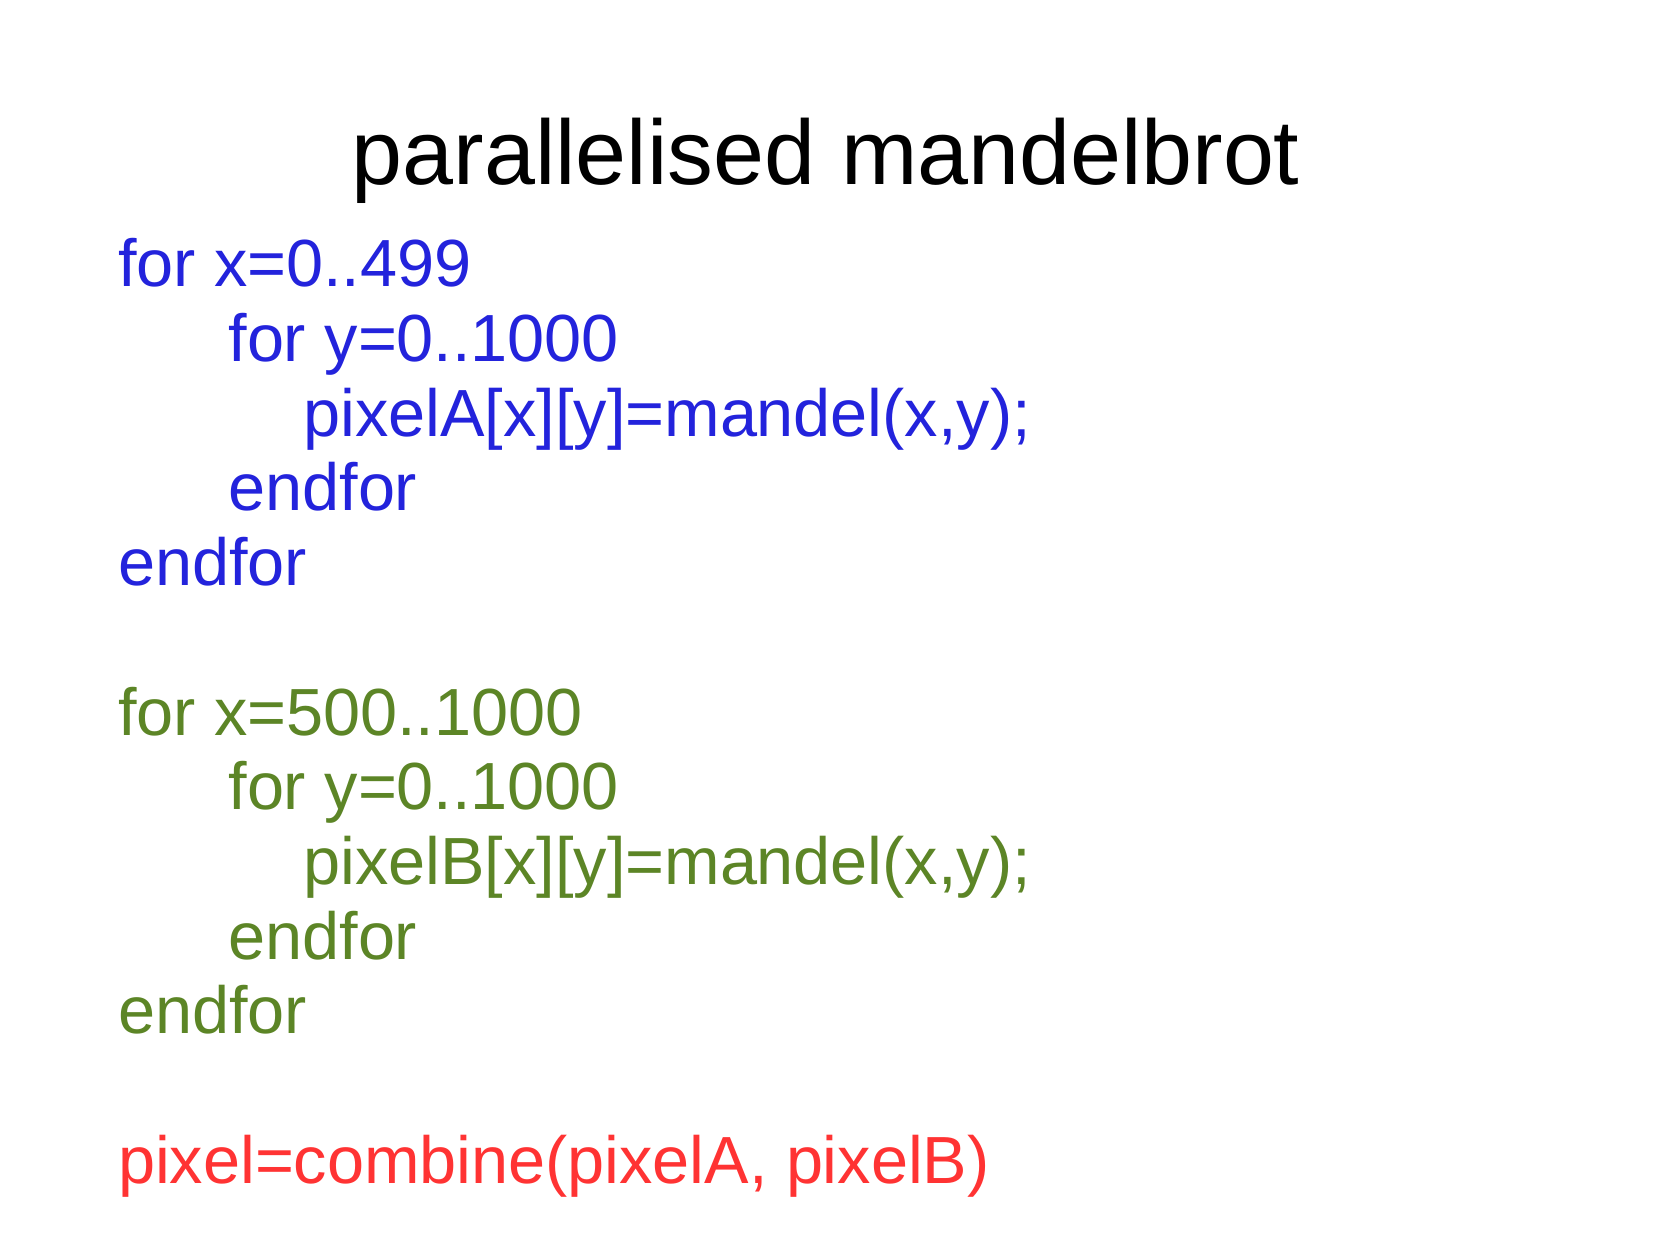

# parallelised mandelbrot
for x=0..499
	for y=0..1000
		pixelA[x][y]=mandel(x,y);
	endfor
endfor
for x=500..1000
	for y=0..1000
		pixelB[x][y]=mandel(x,y);
	endfor
endfor
pixel=combine(pixelA, pixelB)